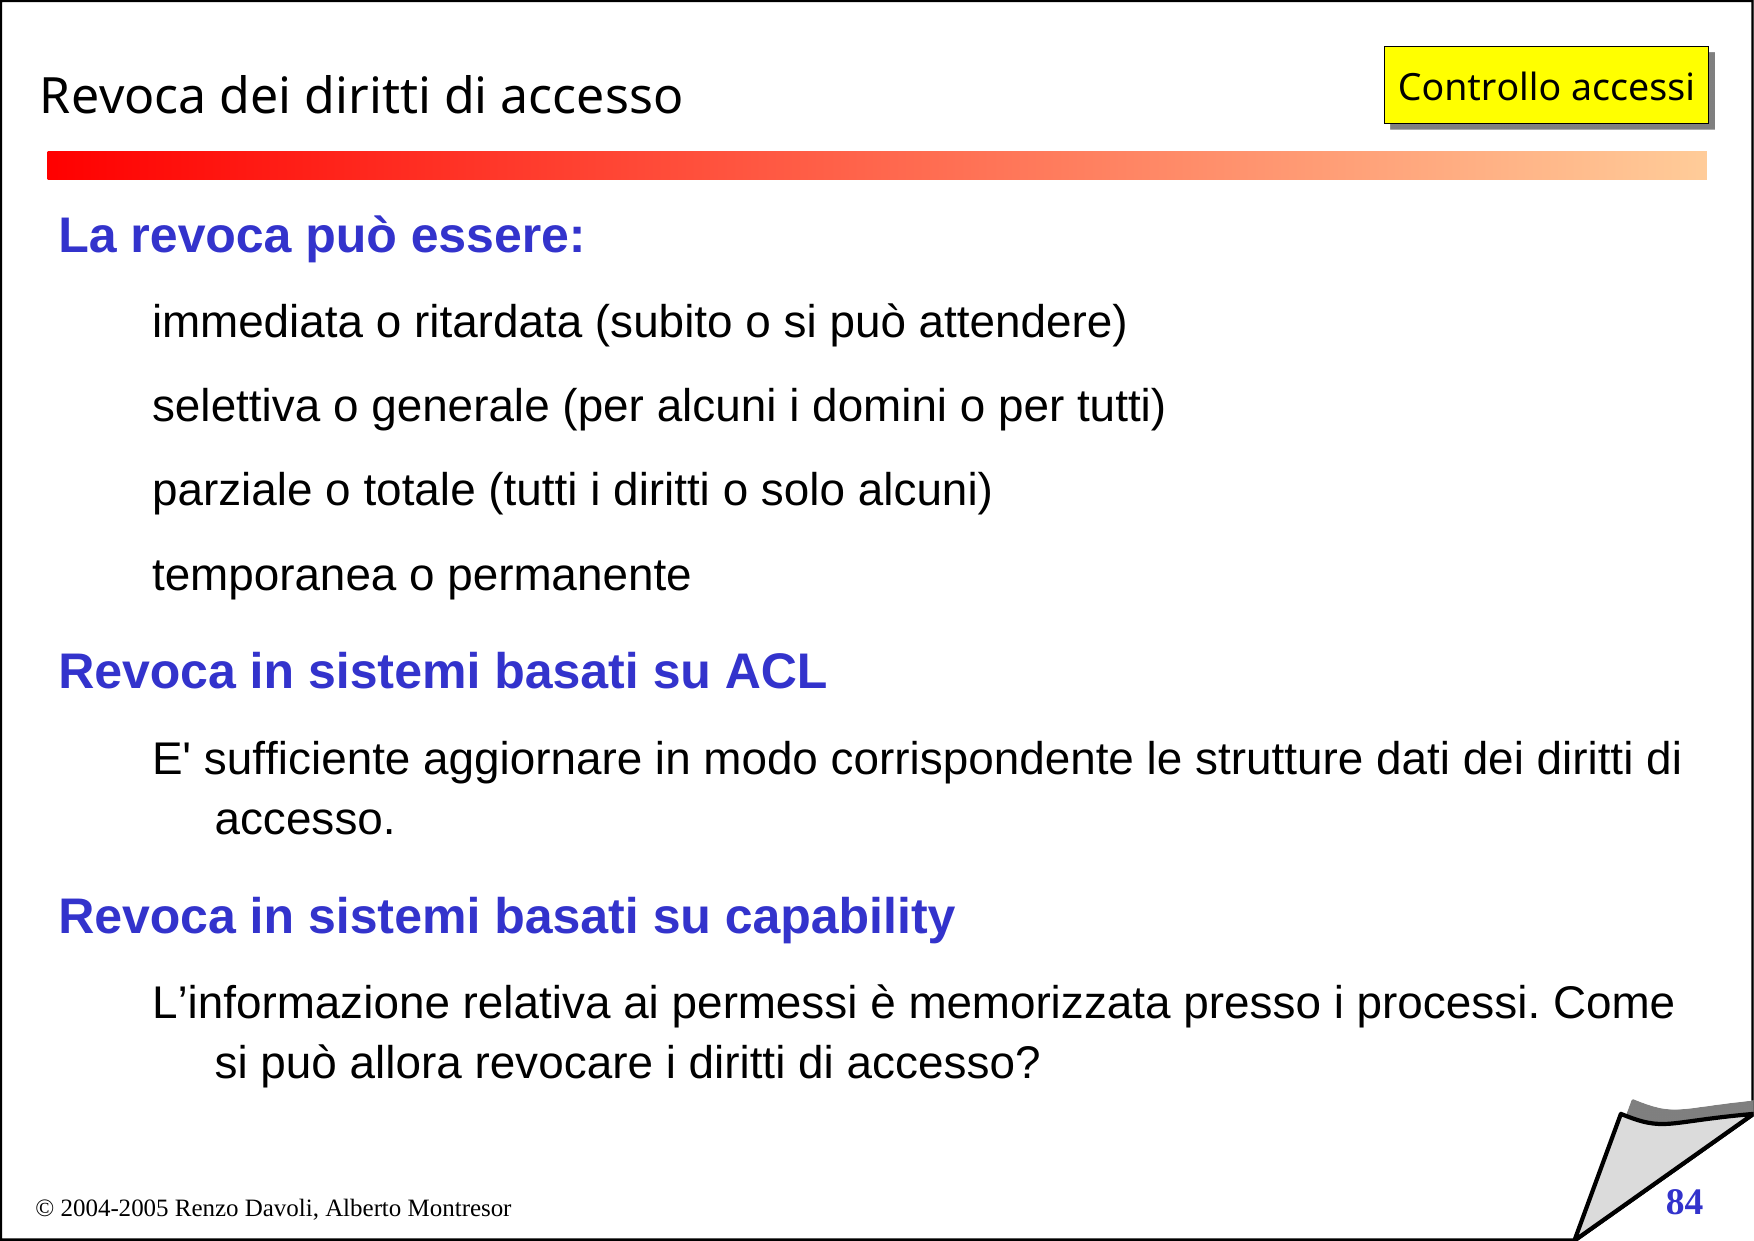

Controllo accessi
# Revoca dei diritti di accesso
La revoca può essere:
immediata o ritardata (subito o si può attendere)
selettiva o generale (per alcuni i domini o per tutti)
parziale o totale (tutti i diritti o solo alcuni)
temporanea o permanente
Revoca in sistemi basati su ACL
E' sufficiente aggiornare in modo corrispondente le strutture dati dei diritti di accesso.
Revoca in sistemi basati su capability
L’informazione relativa ai permessi è memorizzata presso i processi. Come si può allora revocare i diritti di accesso?